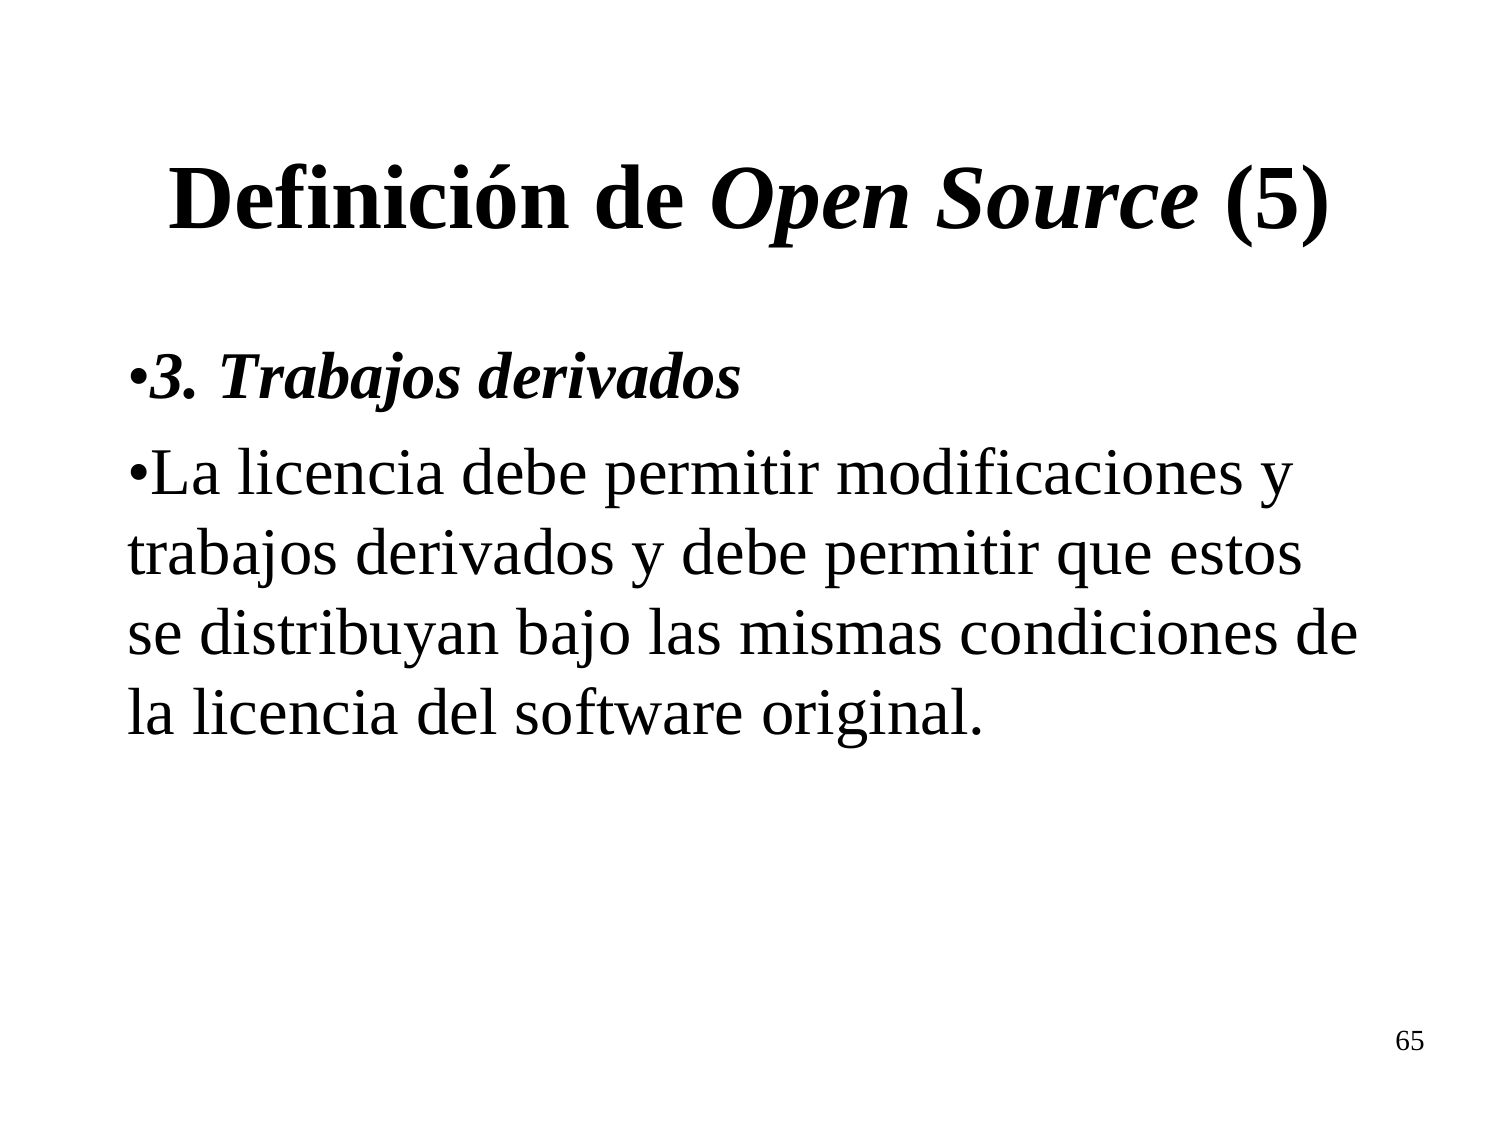

# Definición de Open Source (5)
3. Trabajos derivados
La licencia debe permitir modificaciones y trabajos derivados y debe permitir que estos se distribuyan bajo las mismas condiciones de la licencia del software original.
65